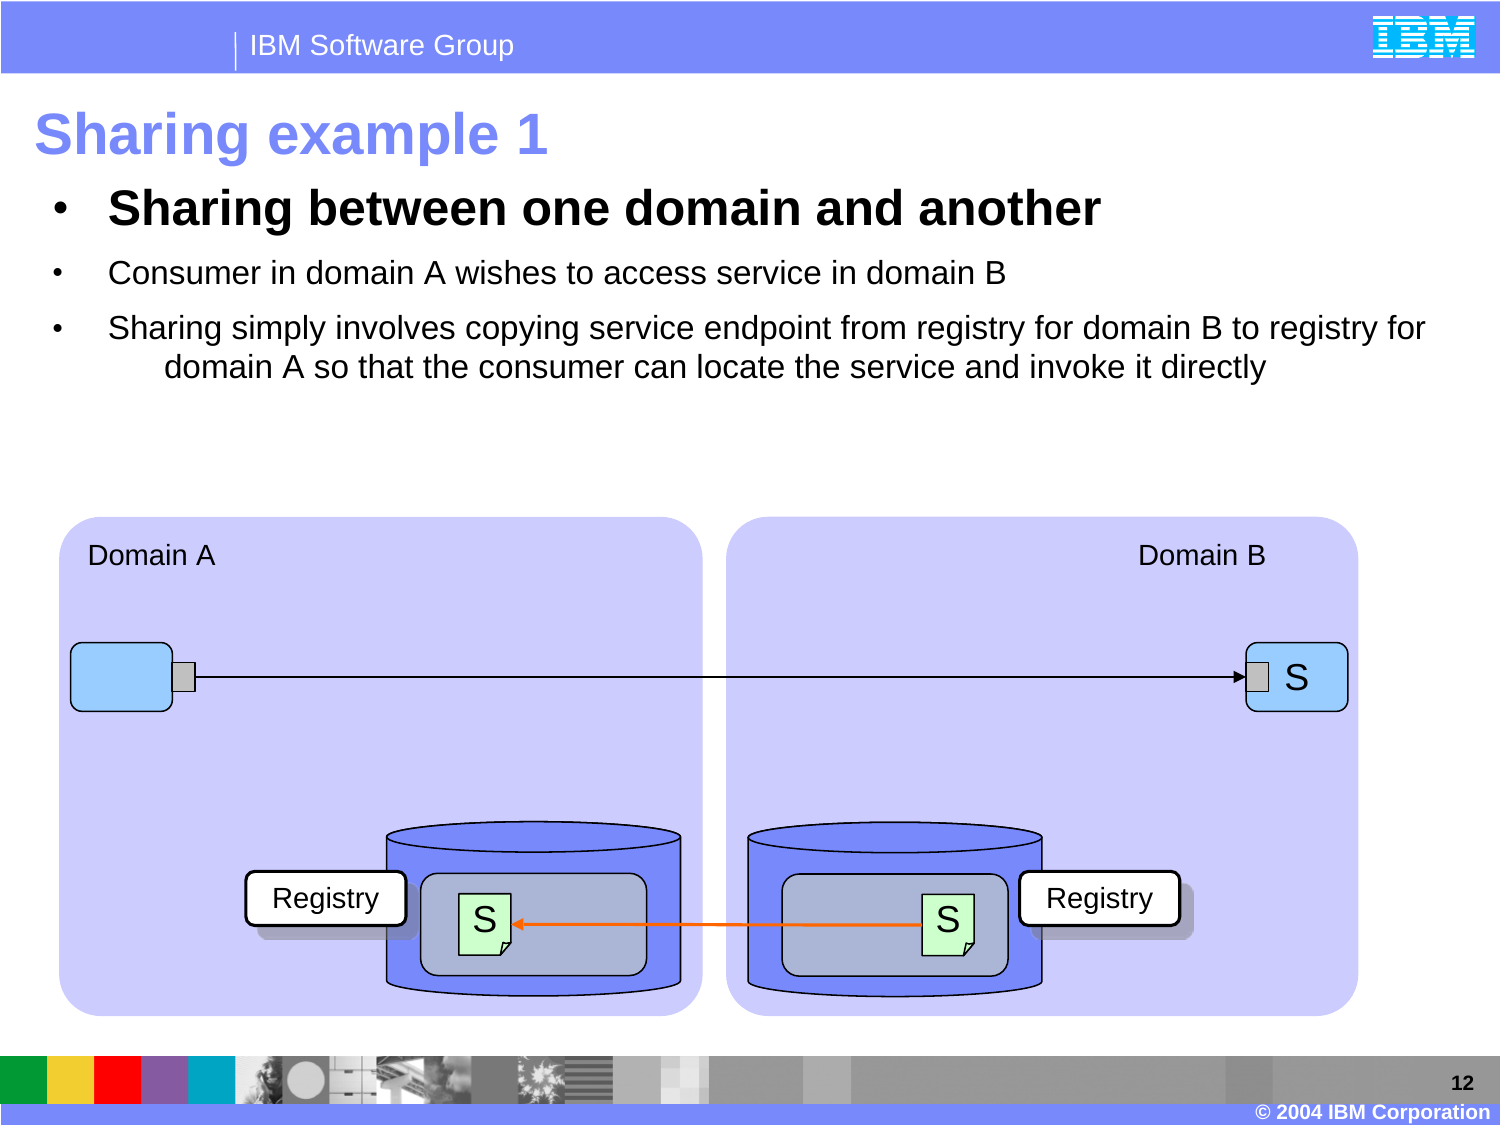

# Sharing example 1
Sharing between one domain and another
Consumer in domain A wishes to access service in domain B
Sharing simply involves copying service endpoint from registry for domain B to registry for domain A so that the consumer can locate the service and invoke it directly
Domain A
Domain B
S
Registry
Registry
S
S
12